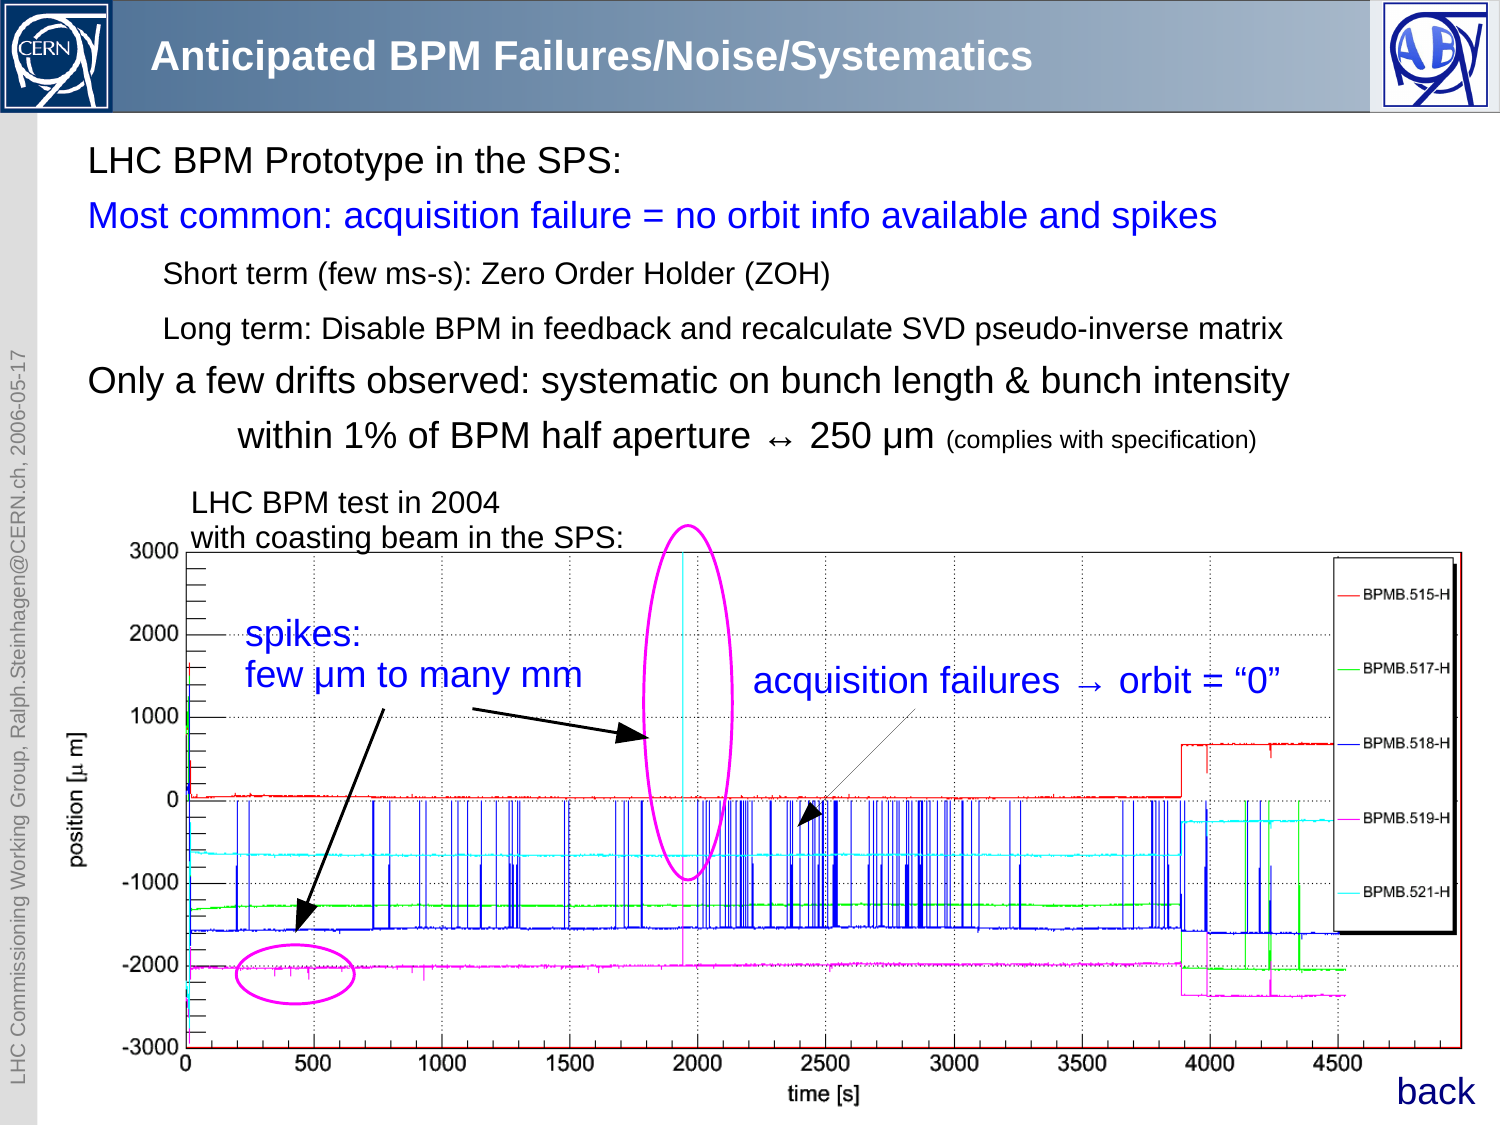

# Anticipated BPM Failures/Noise/Systematics
LHC BPM Prototype in the SPS:
Most common: acquisition failure = no orbit info available and spikes
Short term (few ms-s): Zero Order Holder (ZOH)
Long term: Disable BPM in feedback and recalculate SVD pseudo-inverse matrix
Only a few drifts observed: systematic on bunch length & bunch intensity
within 1% of BPM half aperture ↔ 250 μm (complies with specification)
LHC BPM test in 2004
with coasting beam in the SPS:
spikes:
few μm to many mm
acquisition failures → orbit = “0”
back